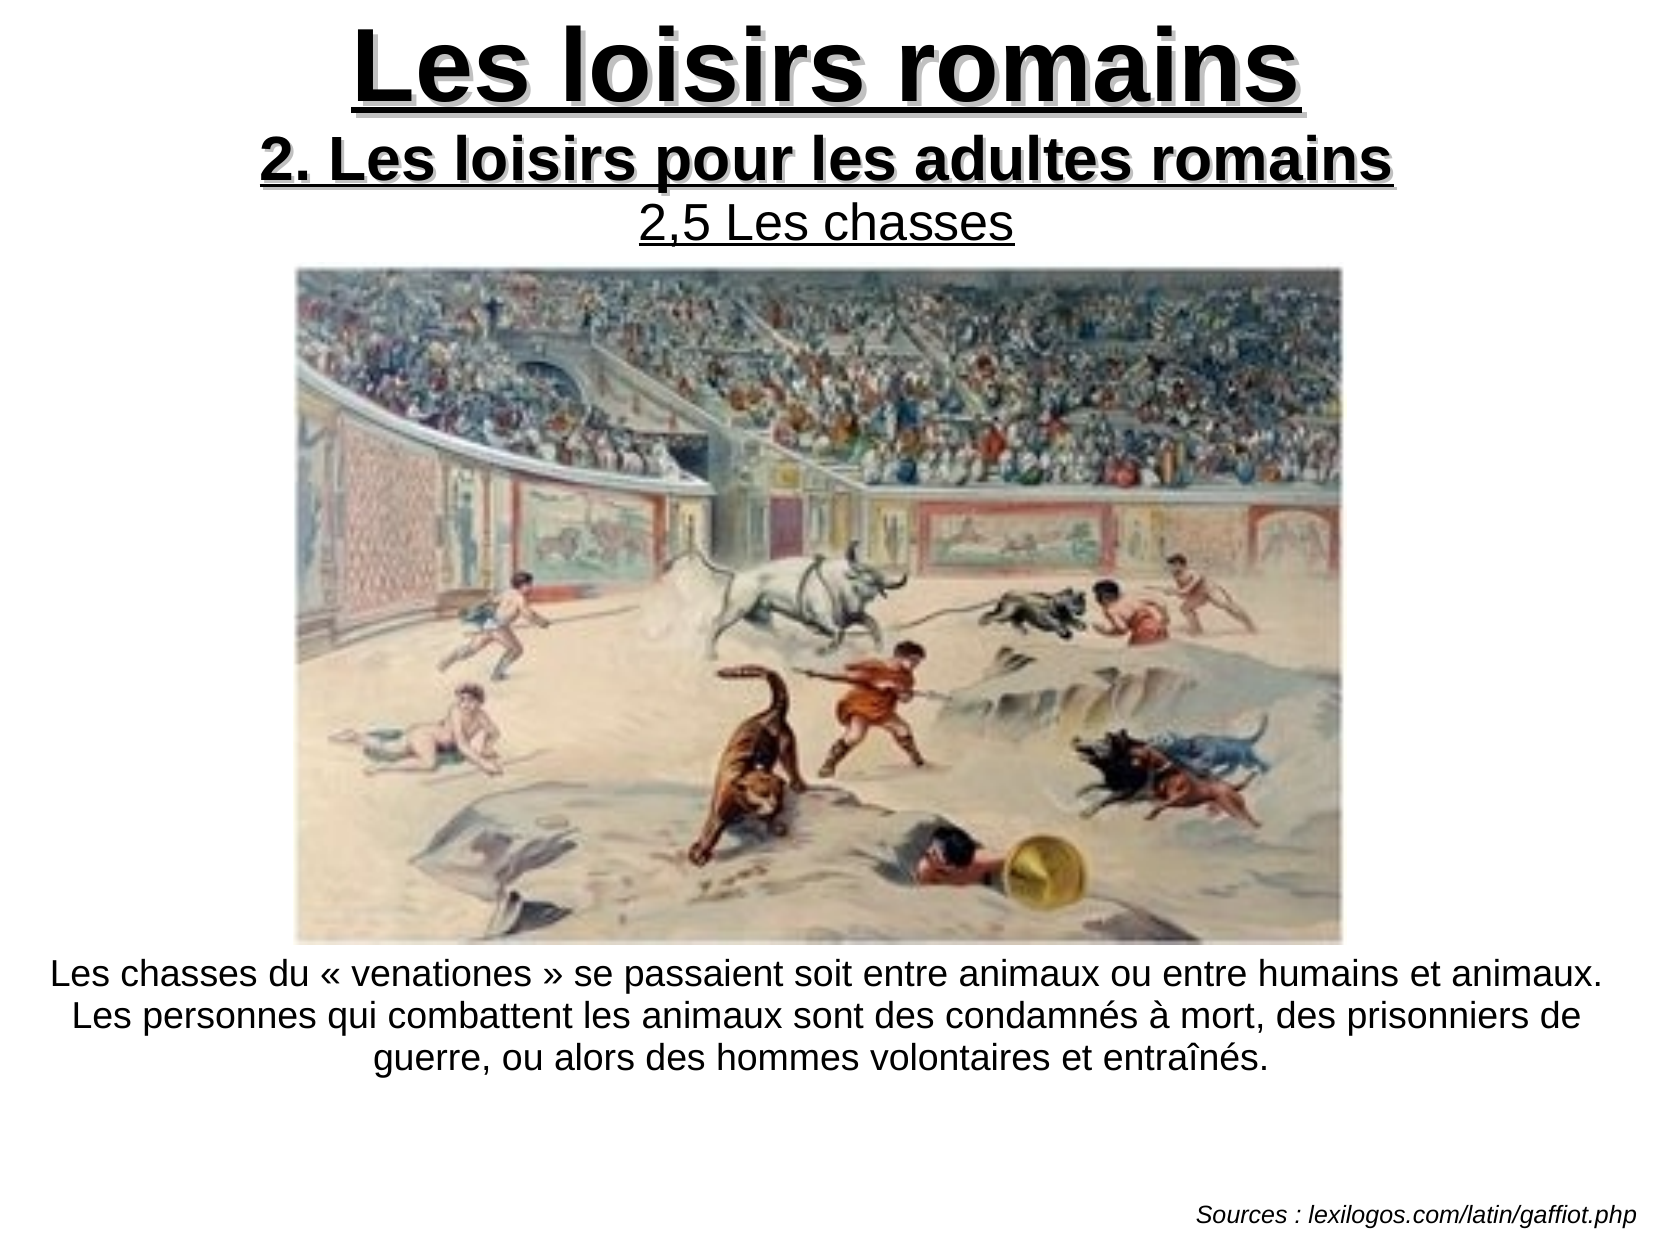

Les loisirs romains
2. Les loisirs pour les adultes romains
2,5 Les chasses
Les chasses du « venationes » se passaient soit entre animaux ou entre humains et animaux. Les personnes qui combattent les animaux sont des condamnés à mort, des prisonniers de guerre, ou alors des hommes volontaires et entraînés.
Sources : lexilogos.com/latin/gaffiot.php